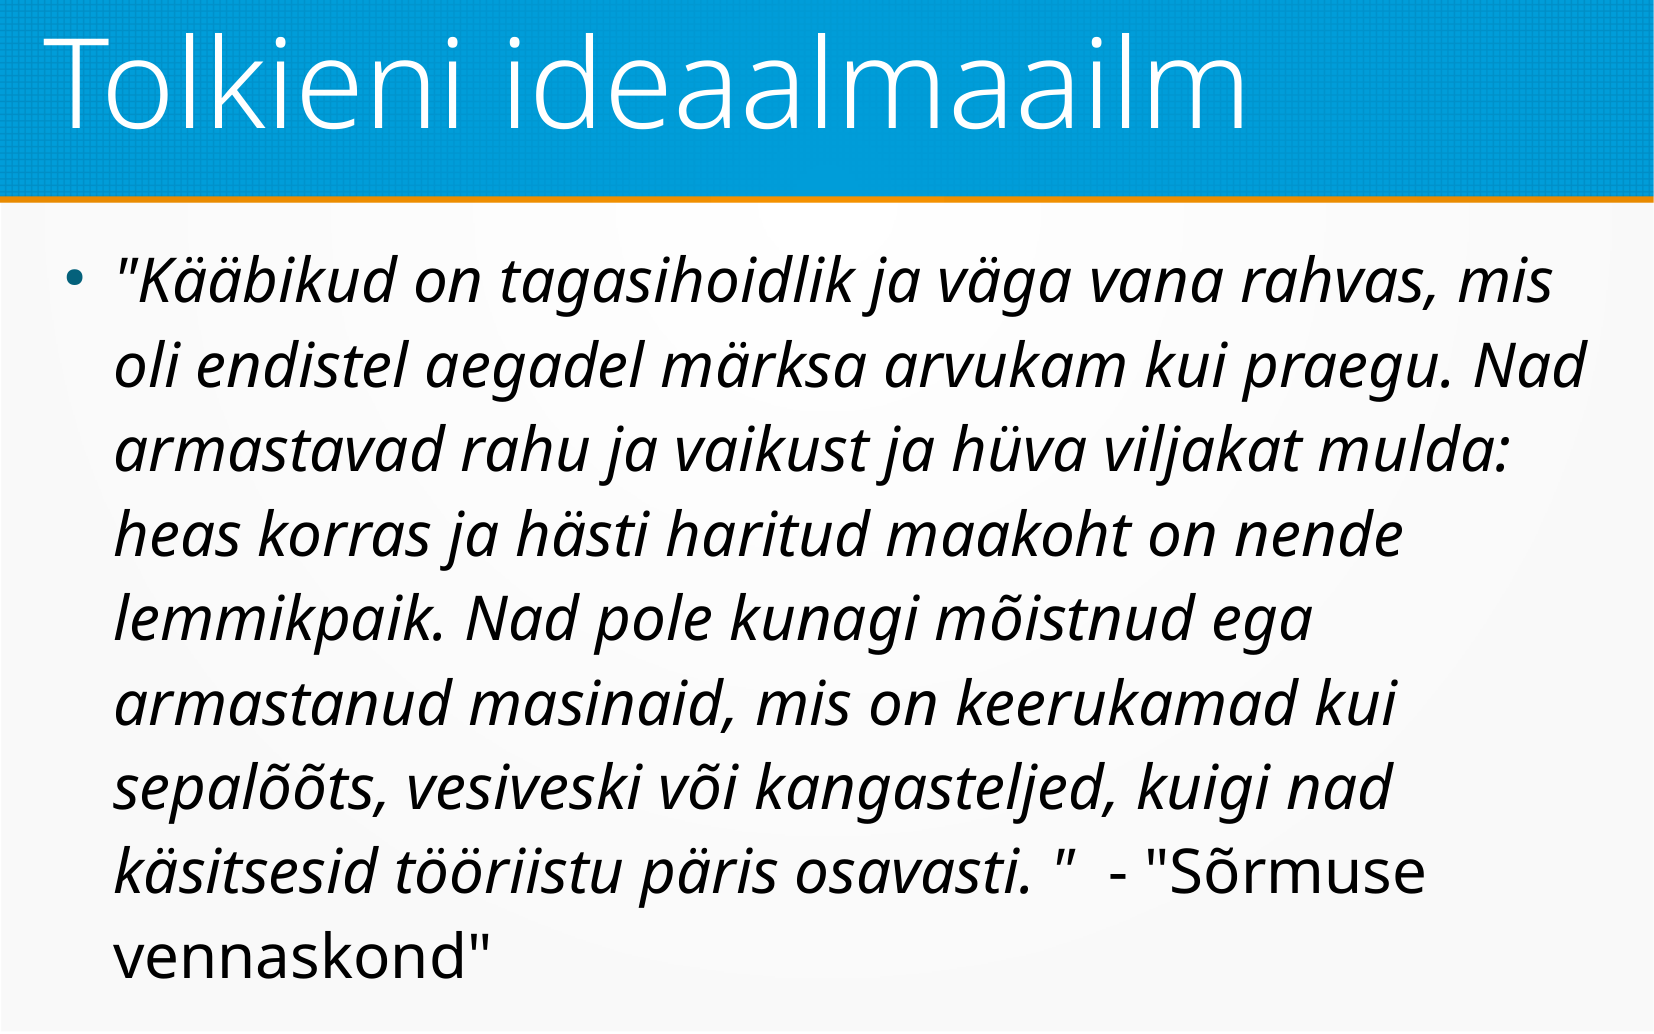

# Tolkieni ideaalmaailm
"Kääbikud on tagasihoidlik ja väga vana rahvas, mis oli endistel aegadel märksa arvukam kui praegu. Nad armastavad rahu ja vaikust ja hüva viljakat mulda: heas korras ja hästi haritud maakoht on nende lemmikpaik. Nad pole kunagi mõistnud ega armastanud masinaid, mis on keerukamad kui sepalõõts, vesiveski või kangasteljed, kuigi nad käsitsesid tööriistu päris osavasti. " - "Sõrmuse vennaskond"